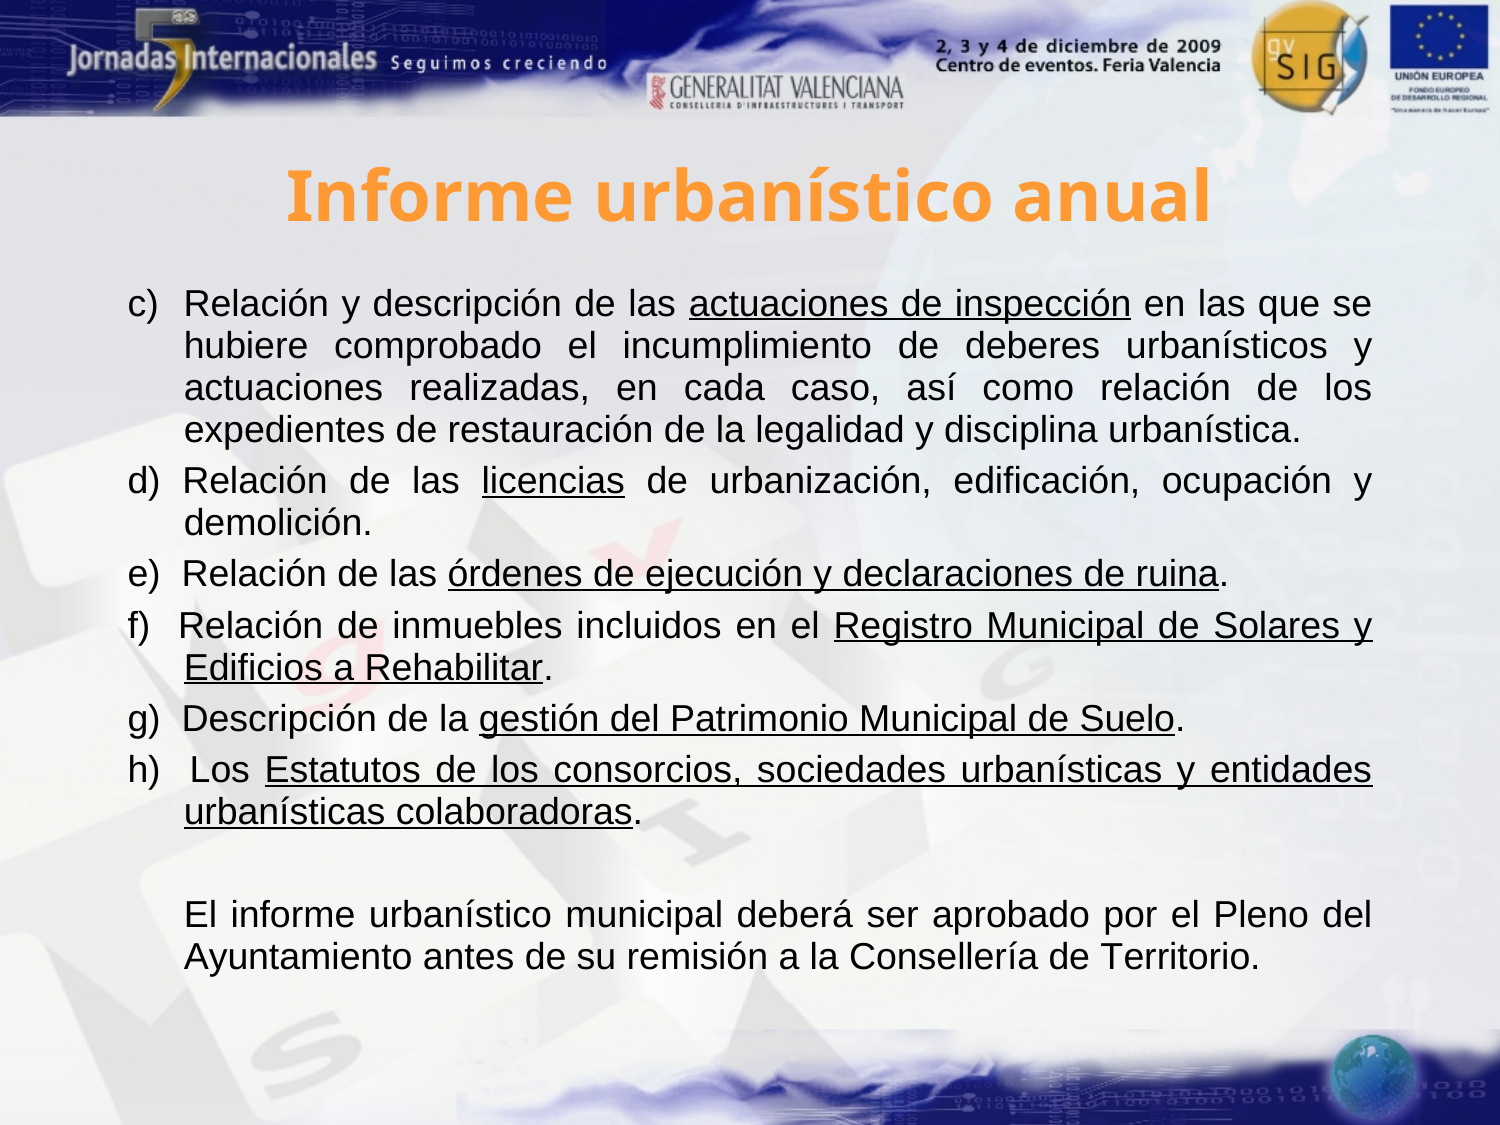

Informe urbanístico anual
# c) Relación y descripción de las actuaciones de inspección en las que se hubiere comprobado el incumplimiento de deberes urbanísticos y actuaciones realizadas, en cada caso, así como relación de los expedientes de restauración de la legalidad y disciplina urbanística.
d) Relación de las licencias de urbanización, edificación, ocupación y demolición.
e) Relación de las órdenes de ejecución y declaraciones de ruina.
f) Relación de inmuebles incluidos en el Registro Municipal de Solares y Edificios a Rehabilitar.
g) Descripción de la gestión del Patrimonio Municipal de Suelo.
h) Los Estatutos de los consorcios, sociedades urbanísticas y entidades urbanísticas colaboradoras.
	El informe urbanístico municipal deberá ser aprobado por el Pleno del Ayuntamiento antes de su remisión a la Consellería de Territorio.